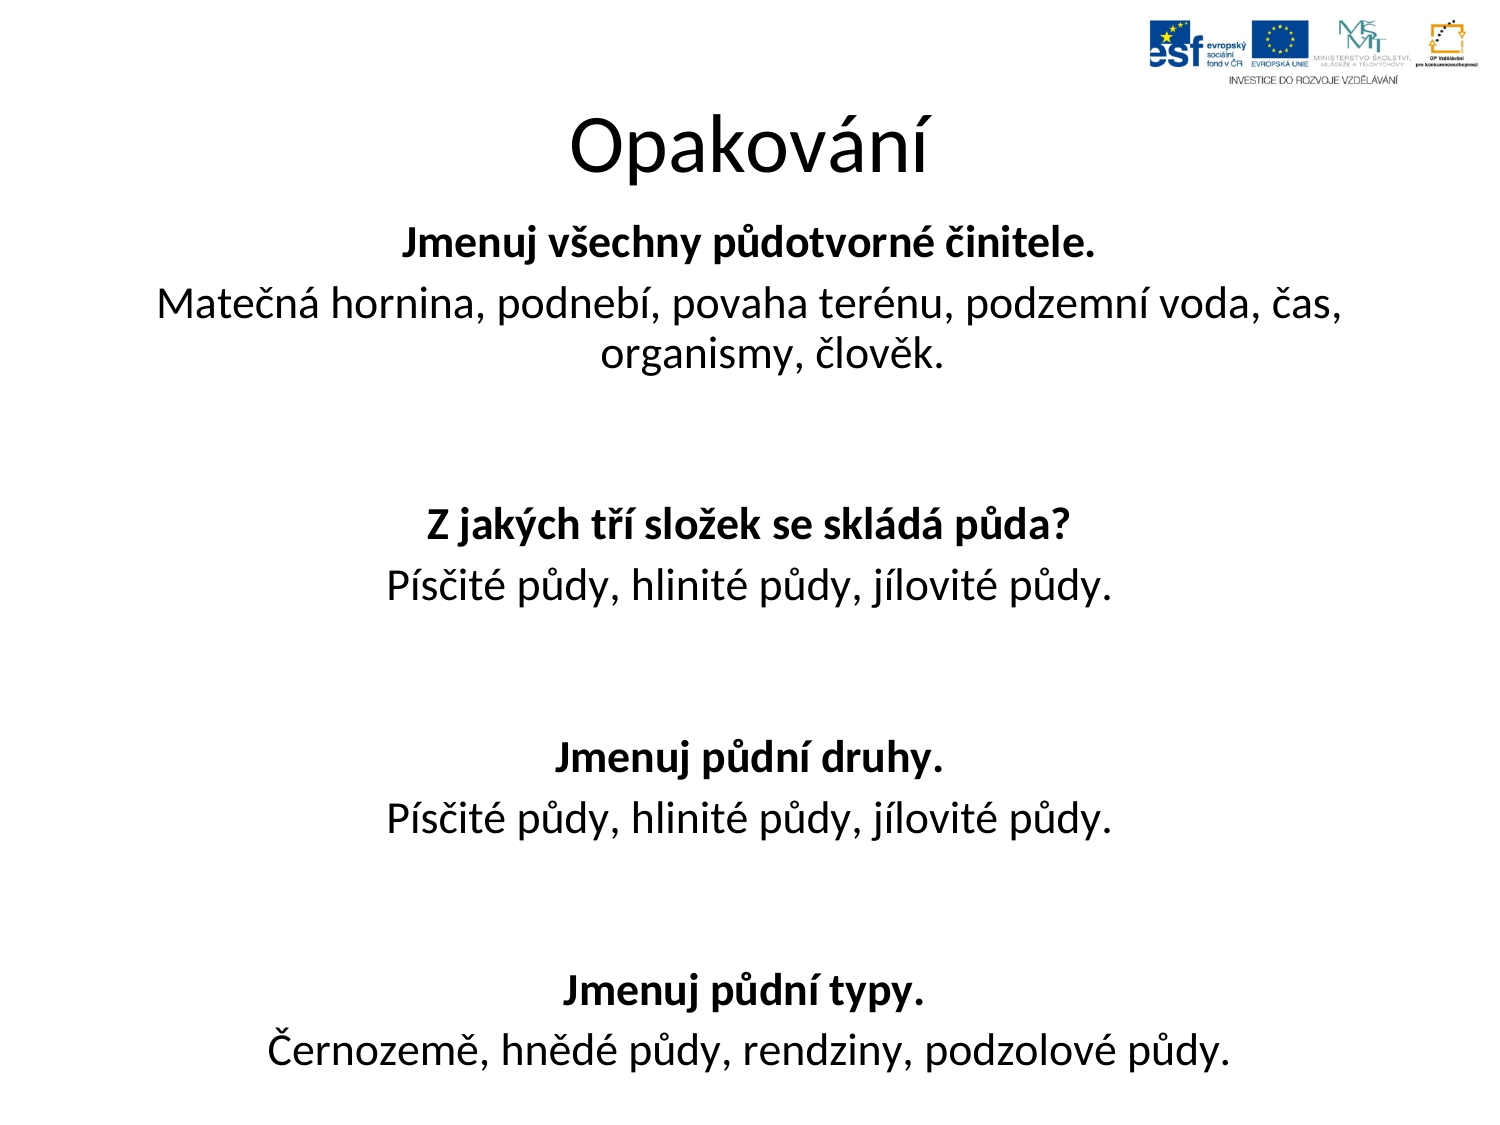

# Opakování
Jmenuj všechny půdotvorné činitele.
Matečná hornina, podnebí, povaha terénu, podzemní voda, čas, organismy, člověk.
Z jakých tří složek se skládá půda?
Písčité půdy, hlinité půdy, jílovité půdy.
Jmenuj půdní druhy.
Písčité půdy, hlinité půdy, jílovité půdy.
Jmenuj půdní typy.
Černozemě, hnědé půdy, rendziny, podzolové půdy.